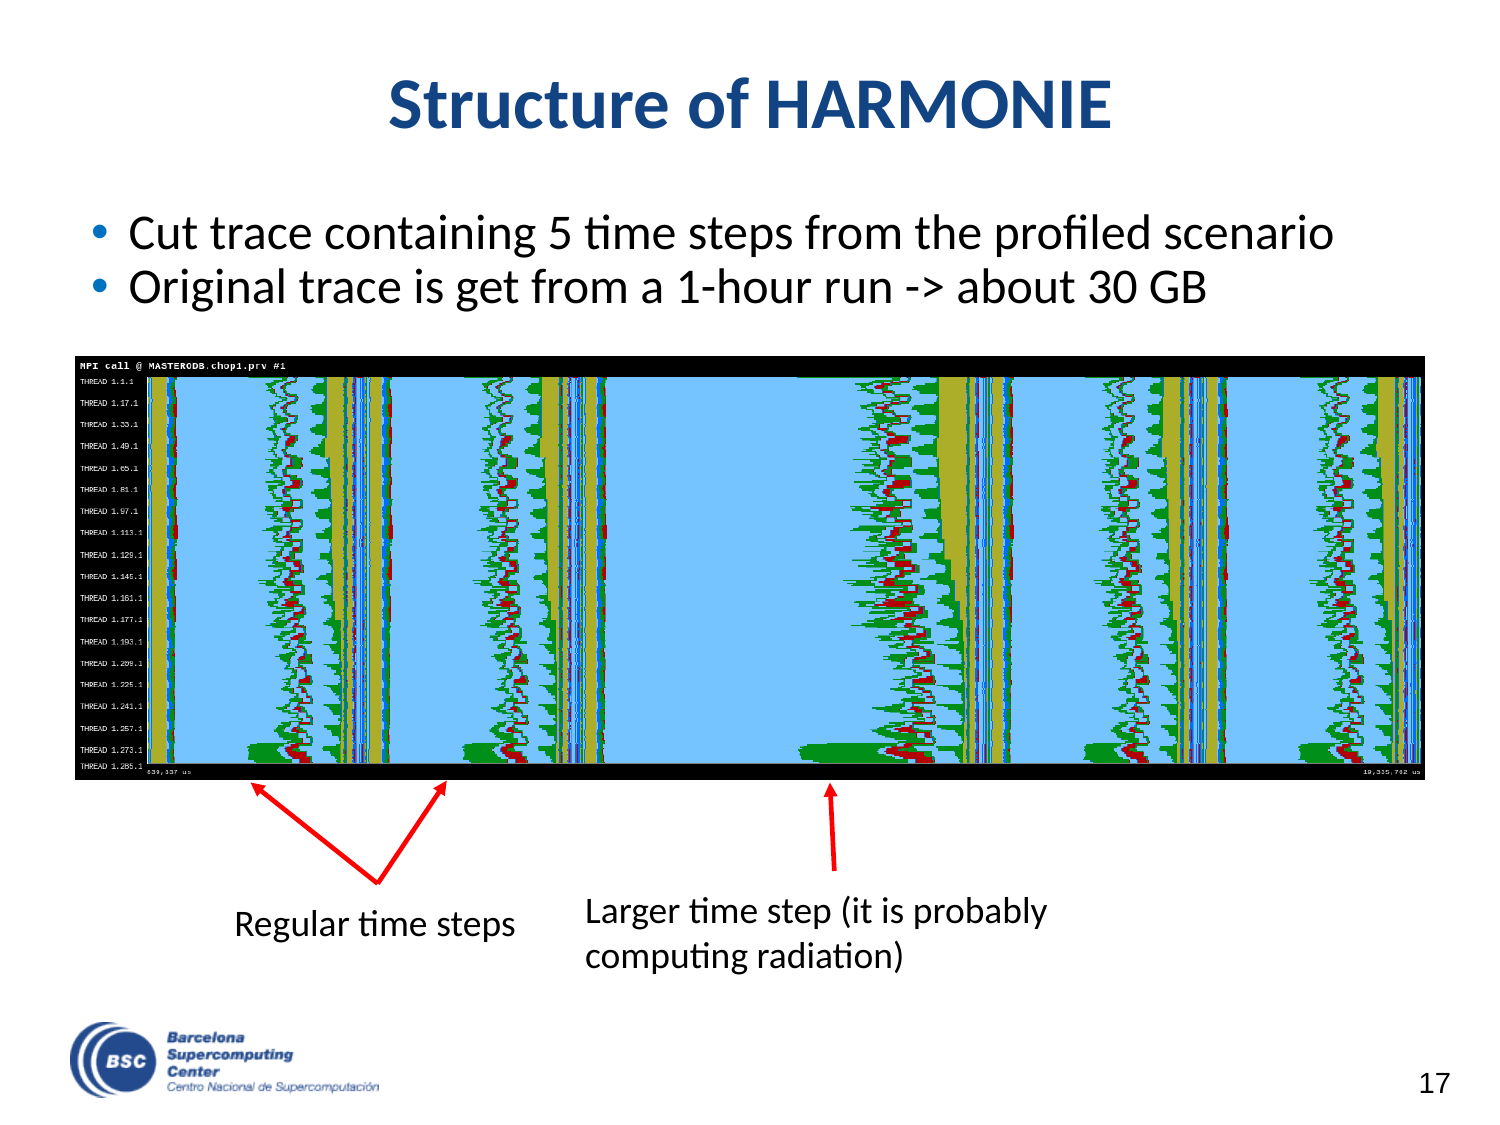

# Structure of HARMONIE
Cut trace containing 5 time steps from the profiled scenario
Original trace is get from a 1-hour run -> about 30 GB
Larger time step (it is probably computing radiation)
Regular time steps